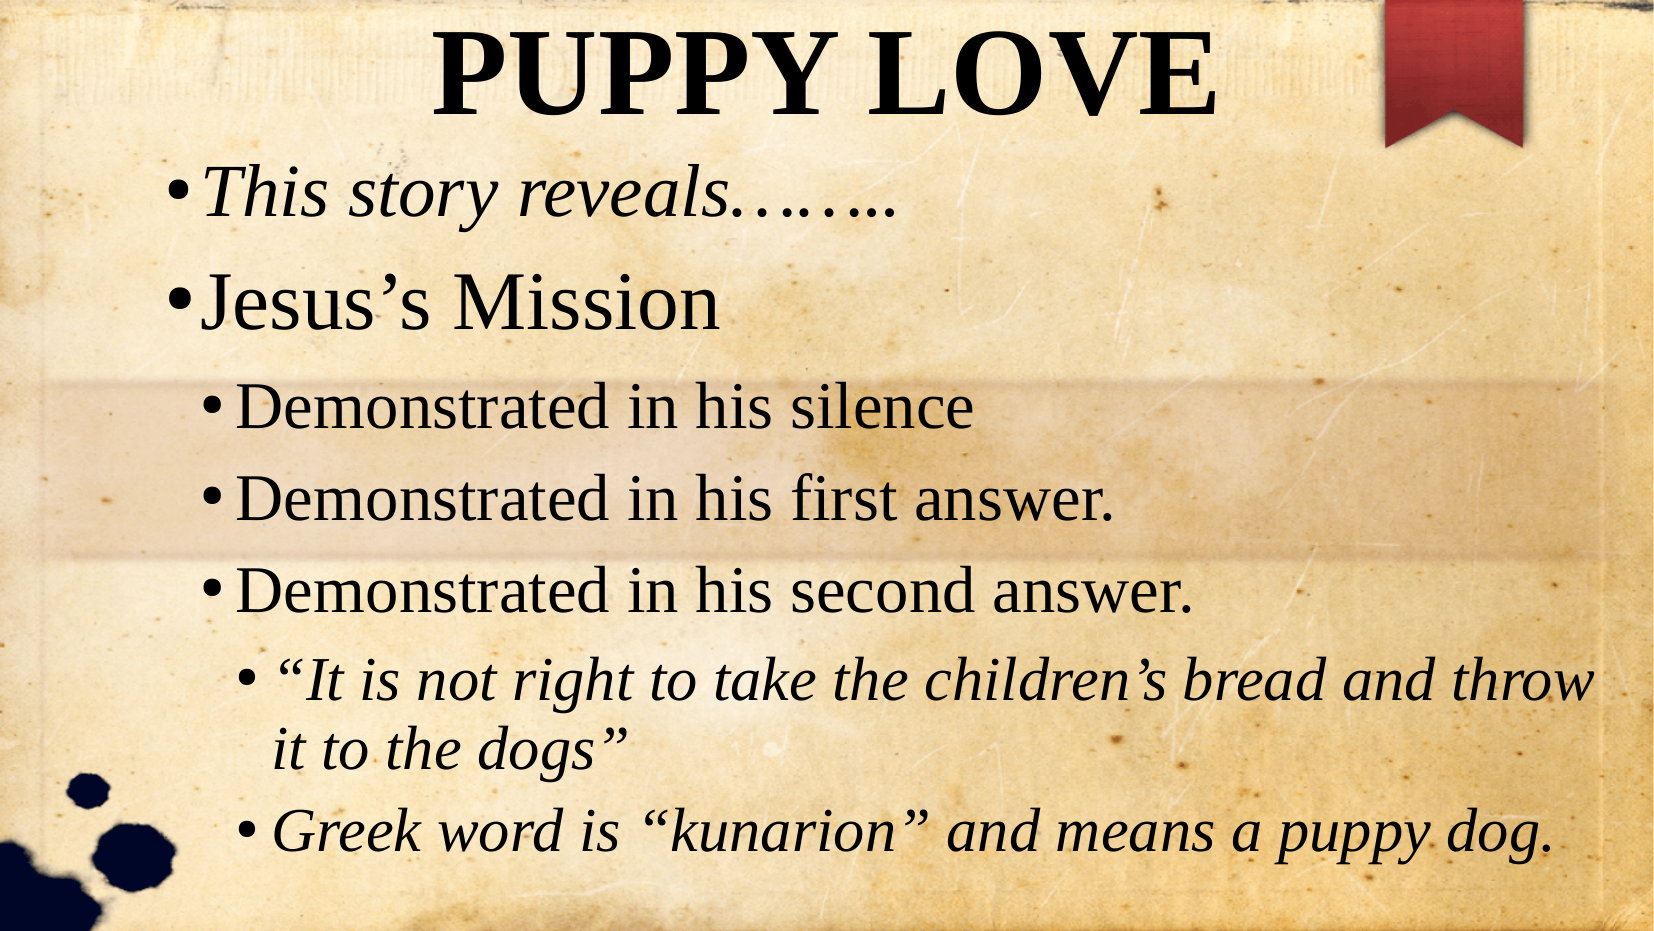

# PUPPY LOVE
This story reveals……..
Jesus’s Mission
Demonstrated in his silence
Demonstrated in his first answer.
Demonstrated in his second answer.
“It is not right to take the children’s bread and throw it to the dogs”
Greek word is “kunarion” and means a puppy dog.